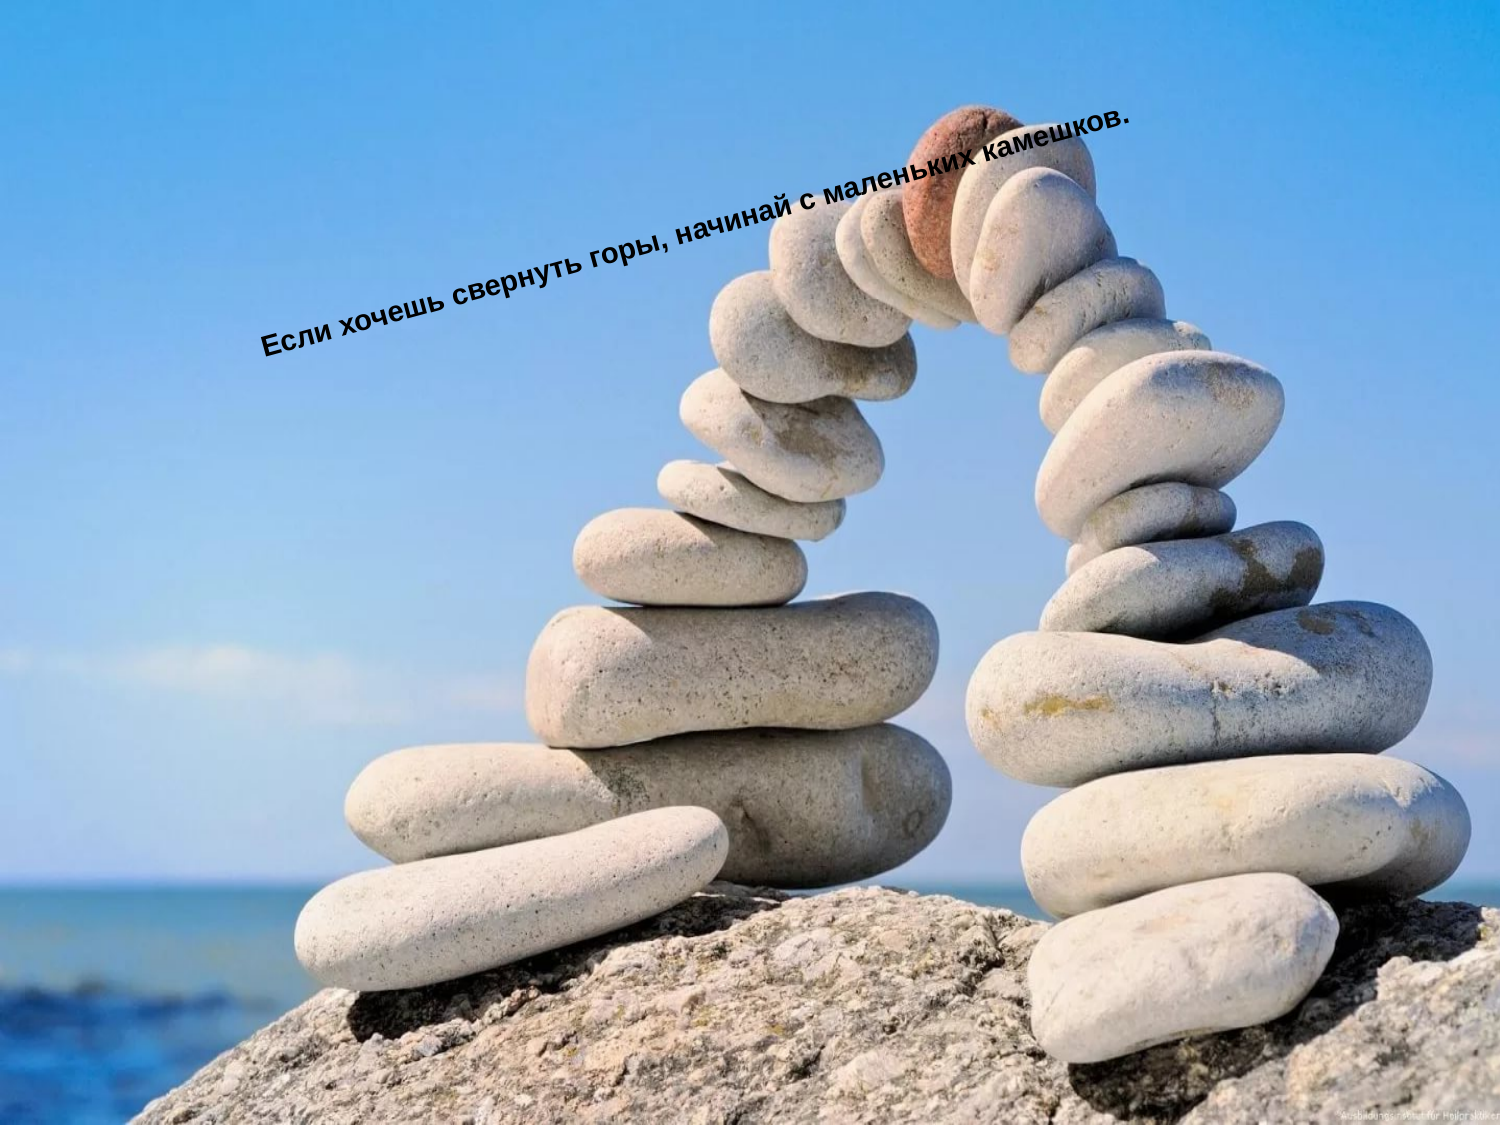

# Если хочешь свернуть горы, начинай с маленьких камешков.